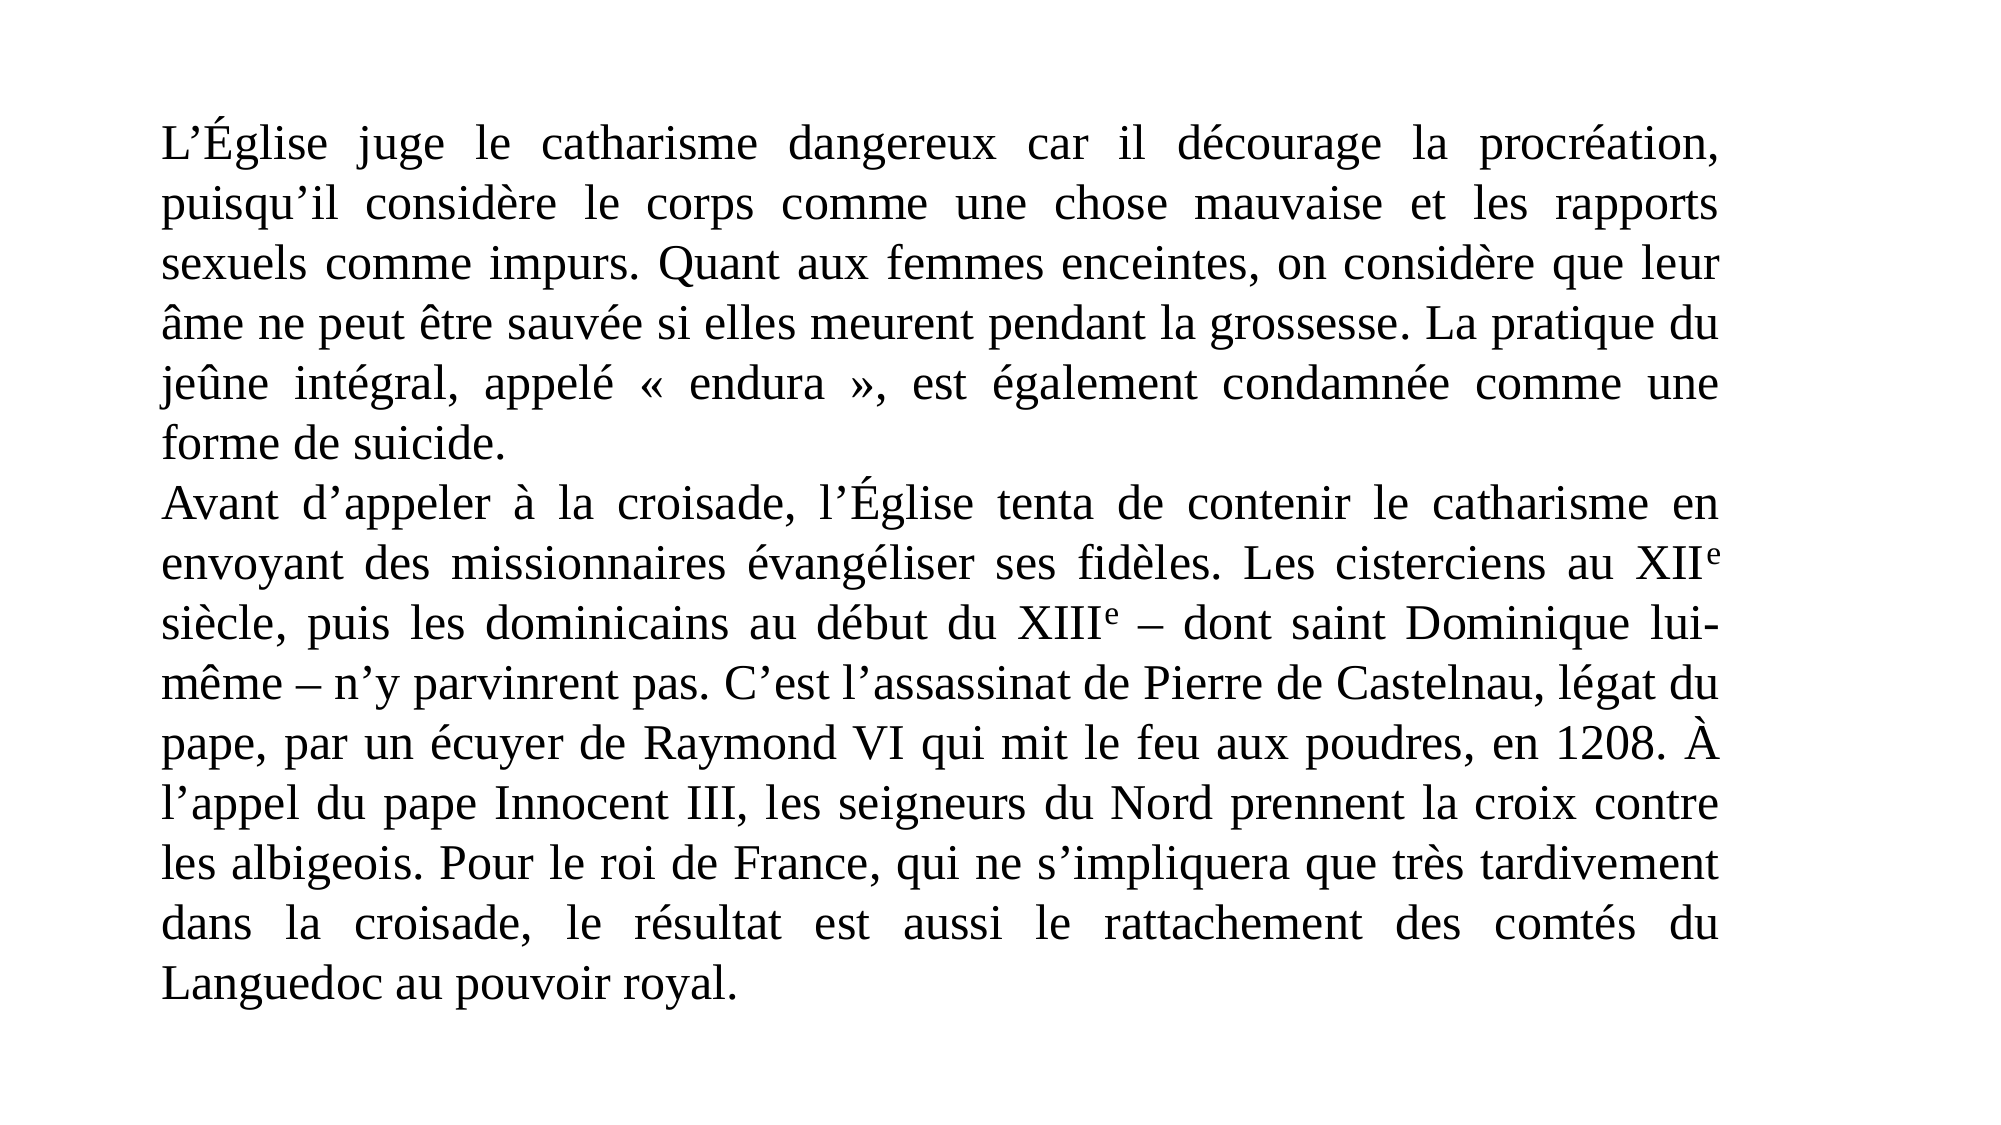

L’Église juge le catharisme dangereux car il décourage la procréation, puisqu’il considère le corps comme une chose mauvaise et les rapports sexuels comme impurs. Quant aux femmes enceintes, on considère que leur âme ne peut être sauvée si elles meurent pendant la grossesse. La pratique du jeûne intégral, appelé « endura », est également condamnée comme une forme de suicide.
Avant d’appeler à la croisade, l’Église tenta de contenir le catharisme en envoyant des missionnaires évangéliser ses fidèles. Les cisterciens au XIIe siècle, puis les dominicains au début du XIIIe – dont saint Dominique lui-même – n’y parvinrent pas. C’est l’assassinat de Pierre de Castelnau, légat du pape, par un écuyer de Raymond VI qui mit le feu aux poudres, en 1208. À l’appel du pape Innocent III, les seigneurs du Nord prennent la croix contre les albigeois. Pour le roi de France, qui ne s’impliquera que très tardivement dans la croisade, le résultat est aussi le rattachement des comtés du Languedoc au pouvoir royal.